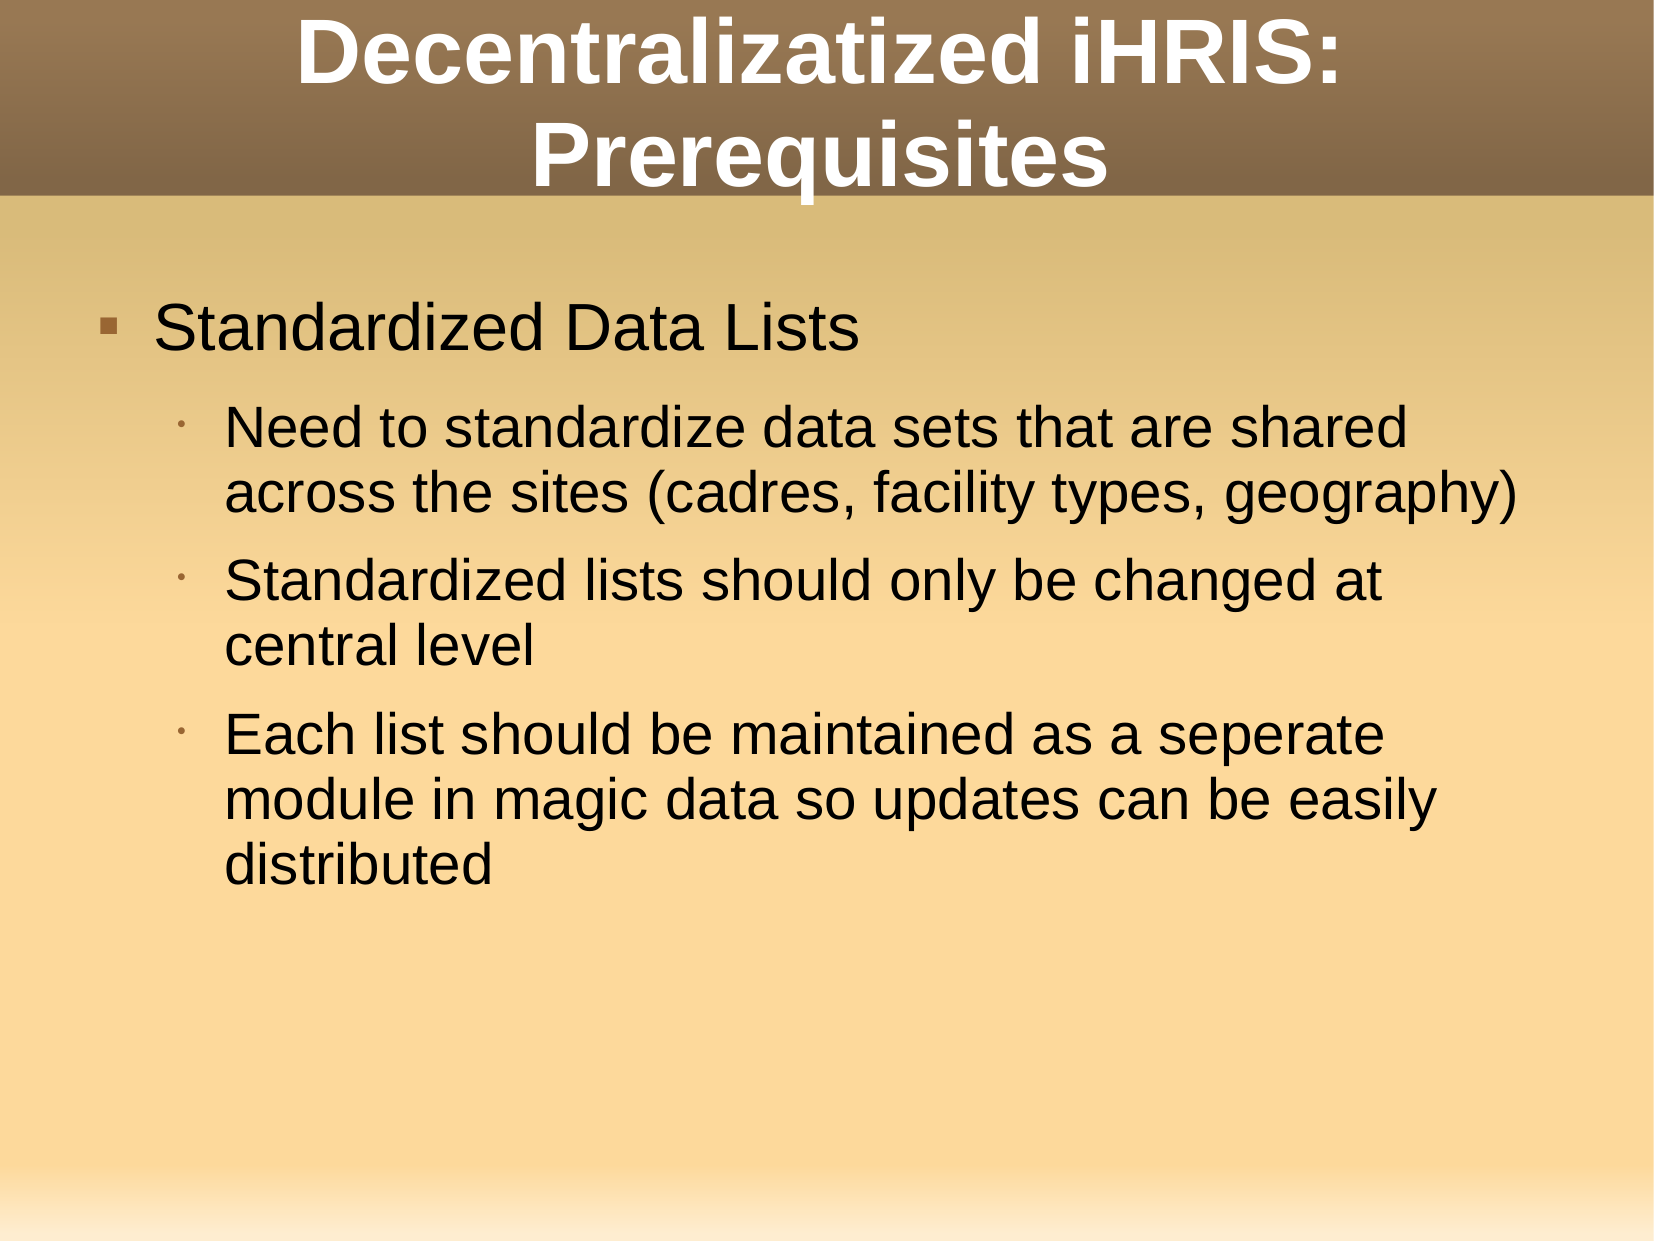

# Decentralizatized iHRIS: Prerequisites
Standardized Data Lists
Need to standardize data sets that are shared across the sites (cadres, facility types, geography)
Standardized lists should only be changed at central level
Each list should be maintained as a seperate module in magic data so updates can be easily distributed